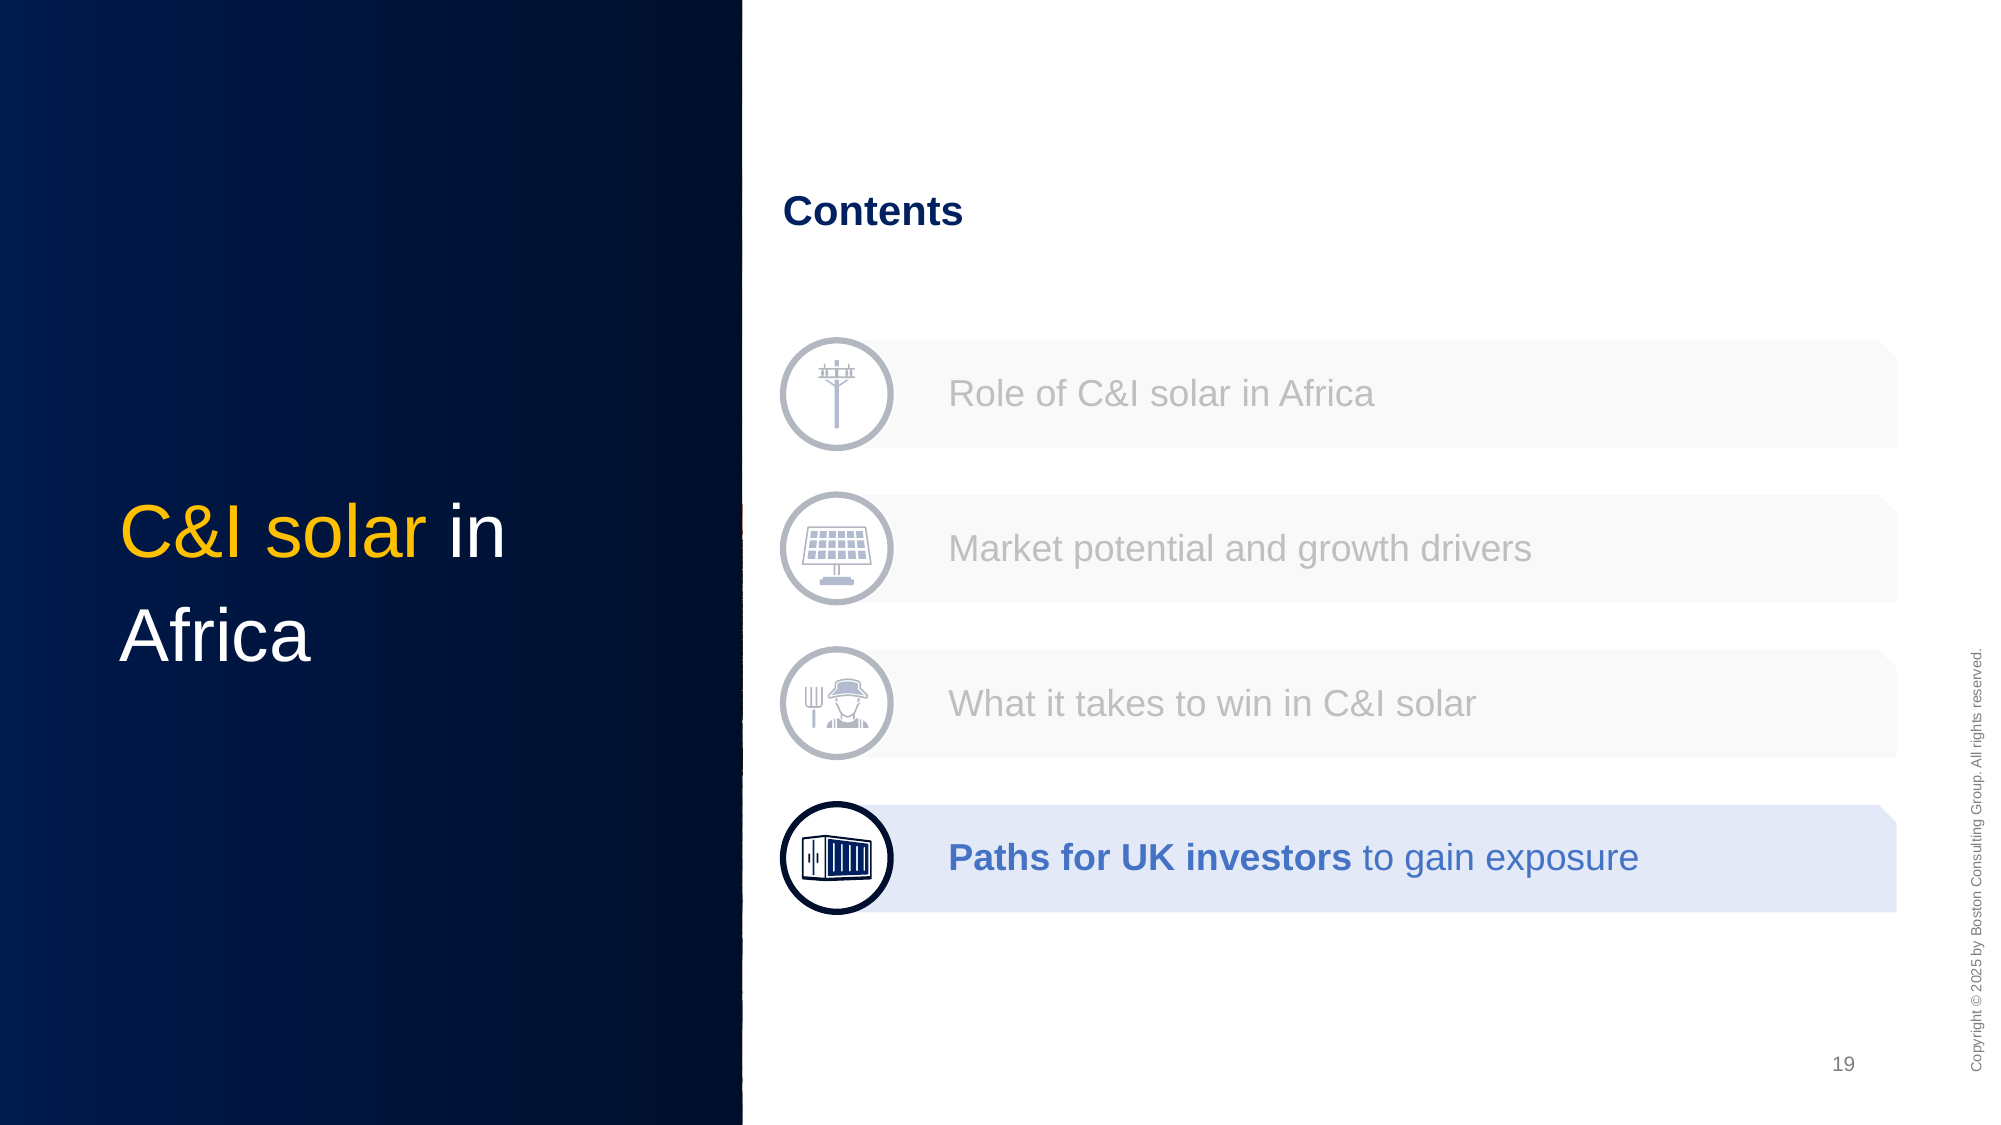

Contents
Role of C&I solar in Africa
C&I solar in Africa
Market potential and growth drivers
What it takes to win in C&I solar
Paths for UK investors to gain exposure